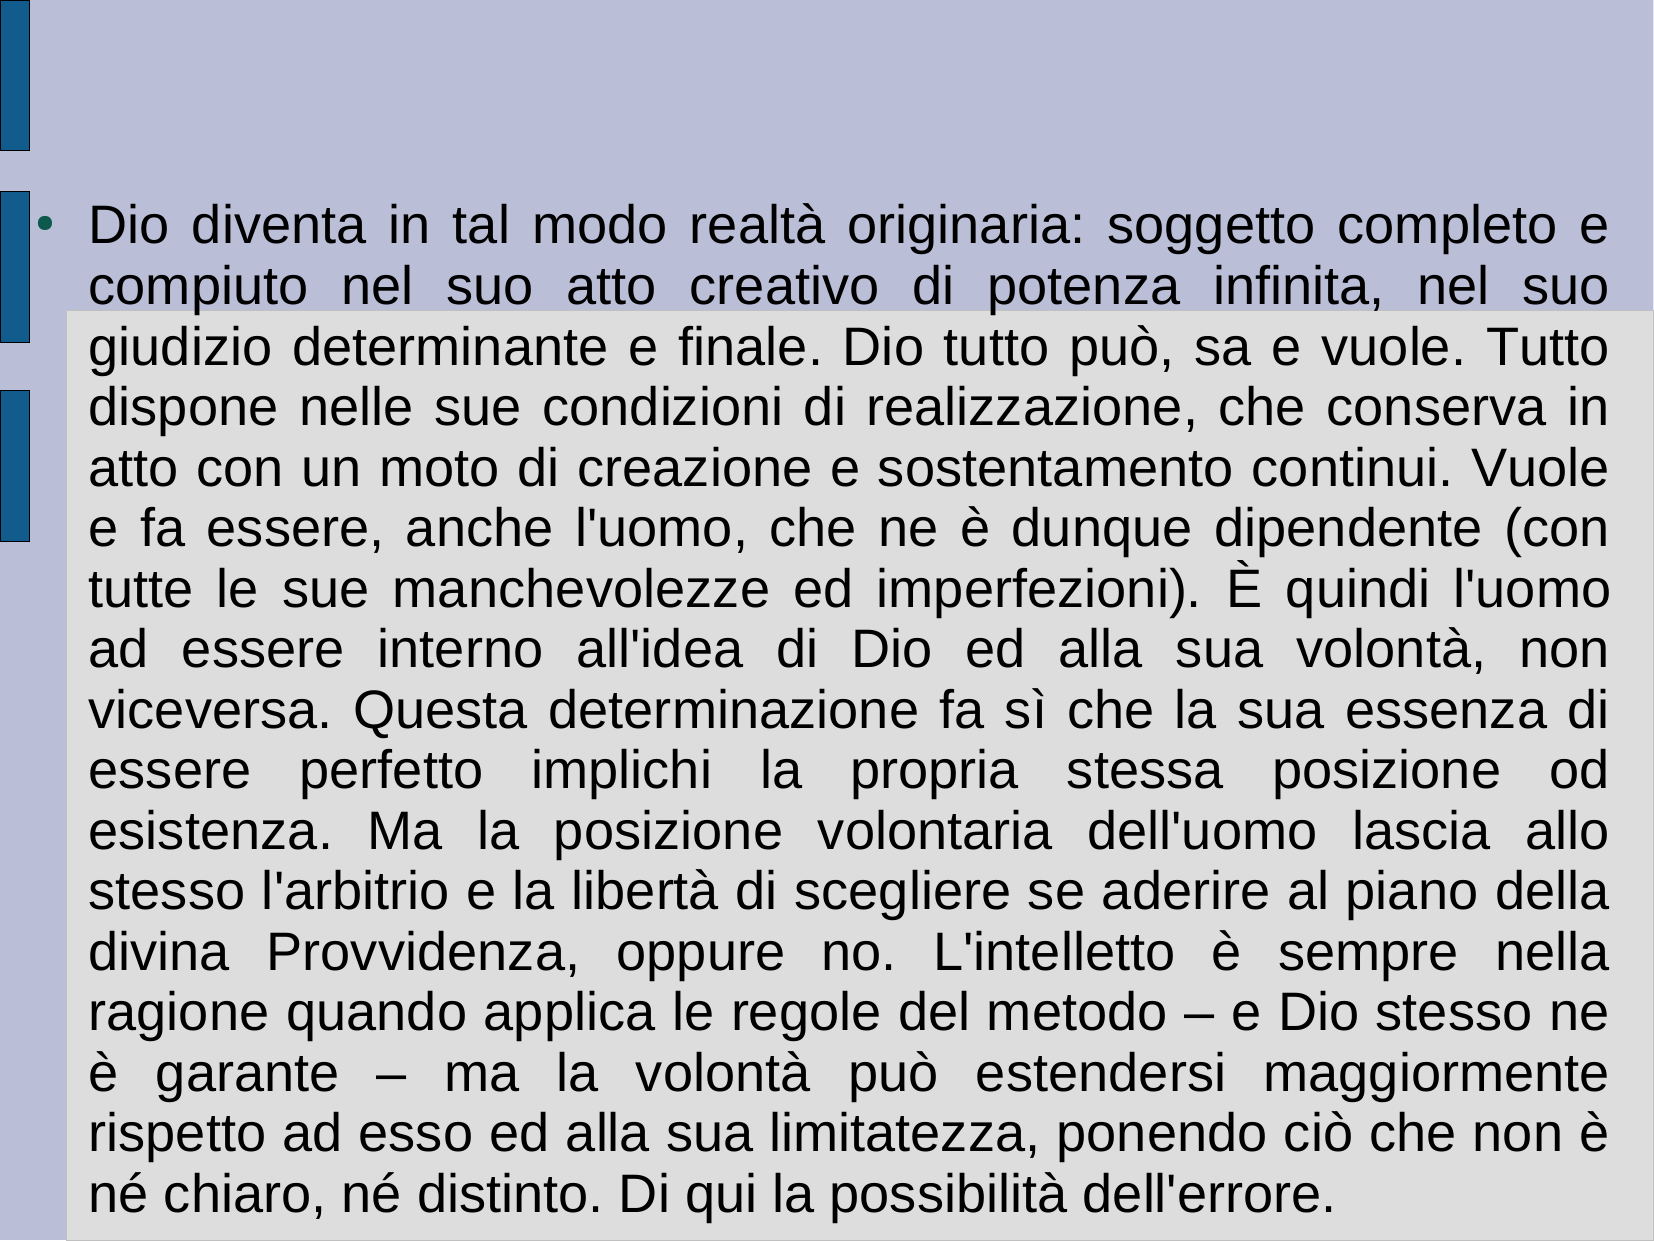

#
Dio diventa in tal modo realtà originaria: soggetto completo e compiuto nel suo atto creativo di potenza infinita, nel suo giudizio determinante e finale. Dio tutto può, sa e vuole. Tutto dispone nelle sue condizioni di realizzazione, che conserva in atto con un moto di creazione e sostentamento continui. Vuole e fa essere, anche l'uomo, che ne è dunque dipendente (con tutte le sue manchevolezze ed imperfezioni). È quindi l'uomo ad essere interno all'idea di Dio ed alla sua volontà, non viceversa. Questa determinazione fa sì che la sua essenza di essere perfetto implichi la propria stessa posizione od esistenza. Ma la posizione volontaria dell'uomo lascia allo stesso l'arbitrio e la libertà di scegliere se aderire al piano della divina Provvidenza, oppure no. L'intelletto è sempre nella ragione quando applica le regole del metodo – e Dio stesso ne è garante – ma la volontà può estendersi maggiormente rispetto ad esso ed alla sua limitatezza, ponendo ciò che non è né chiaro, né distinto. Di qui la possibilità dell'errore.